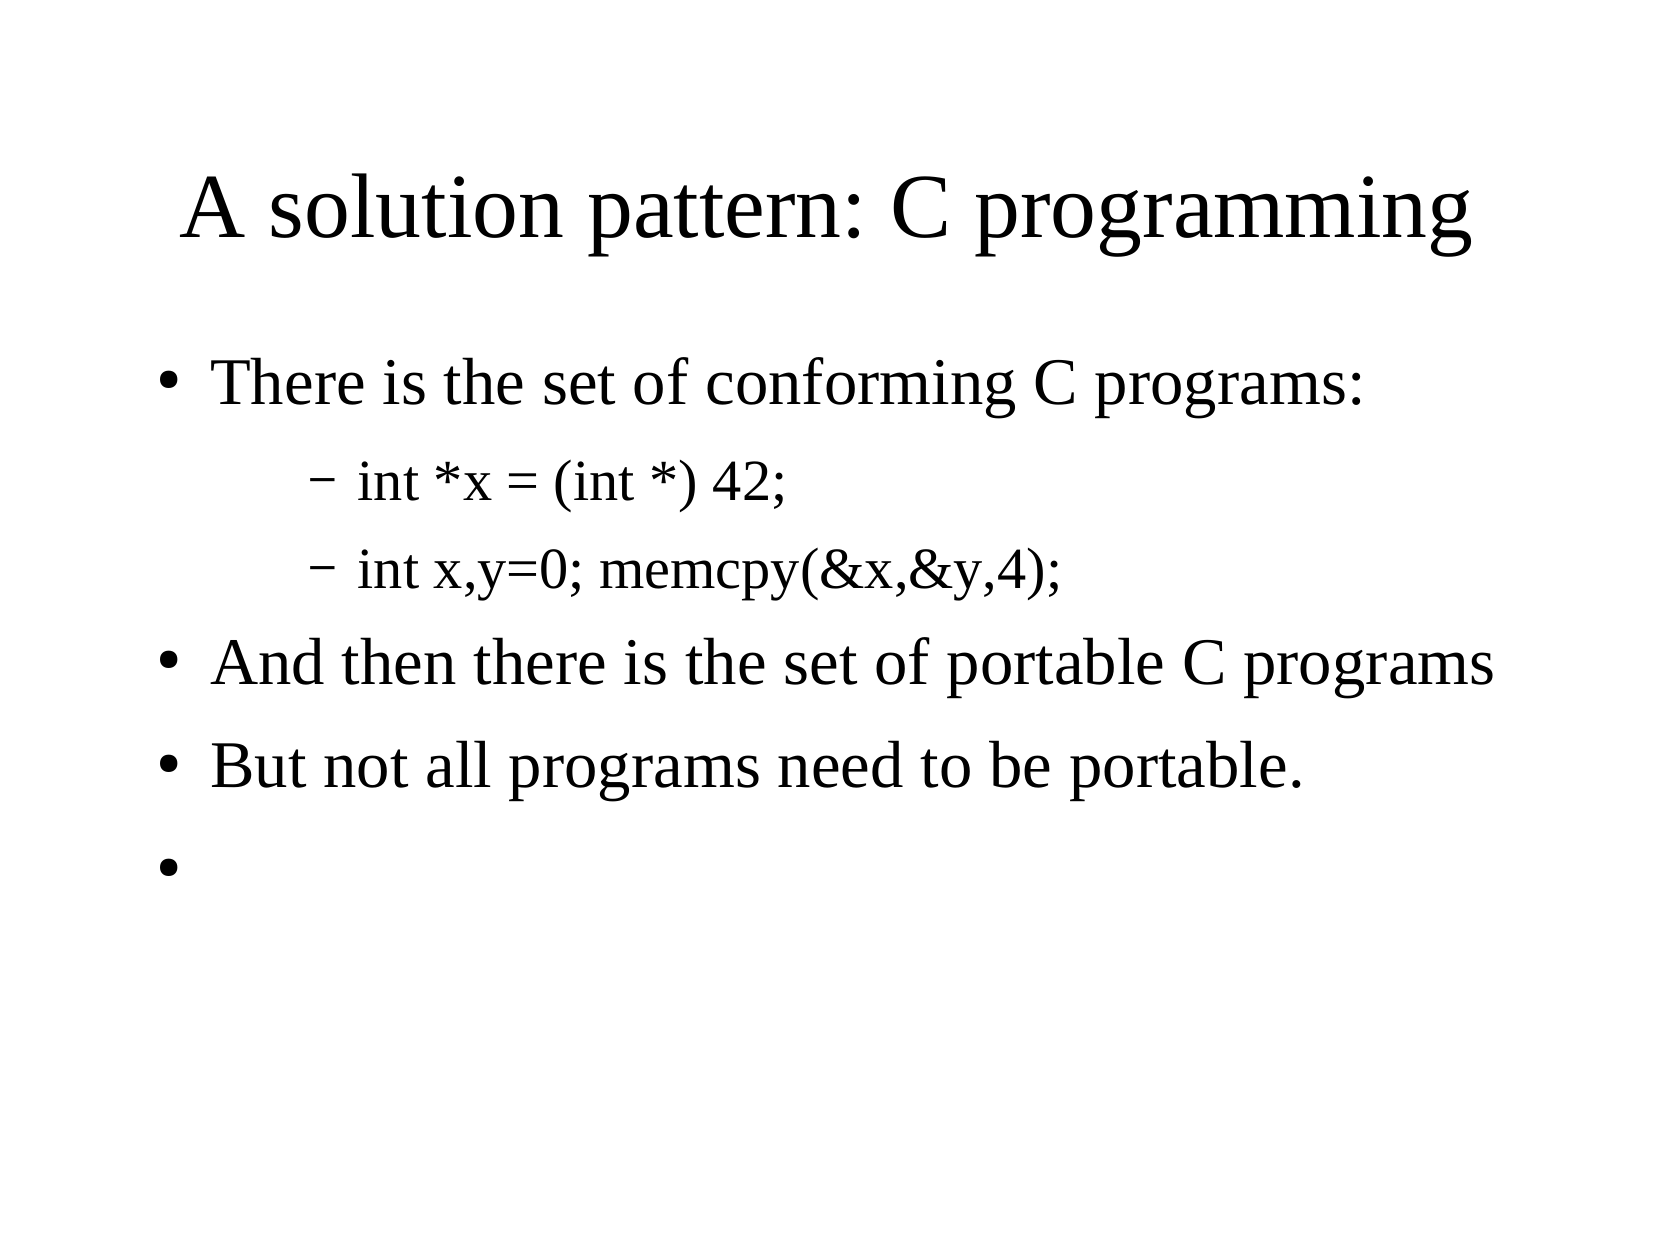

# A solution pattern: C programming
There is the set of conforming C programs:
int *x = (int *) 42;
int x,y=0; memcpy(&x,&y,4);
And then there is the set of portable C programs
But not all programs need to be portable.